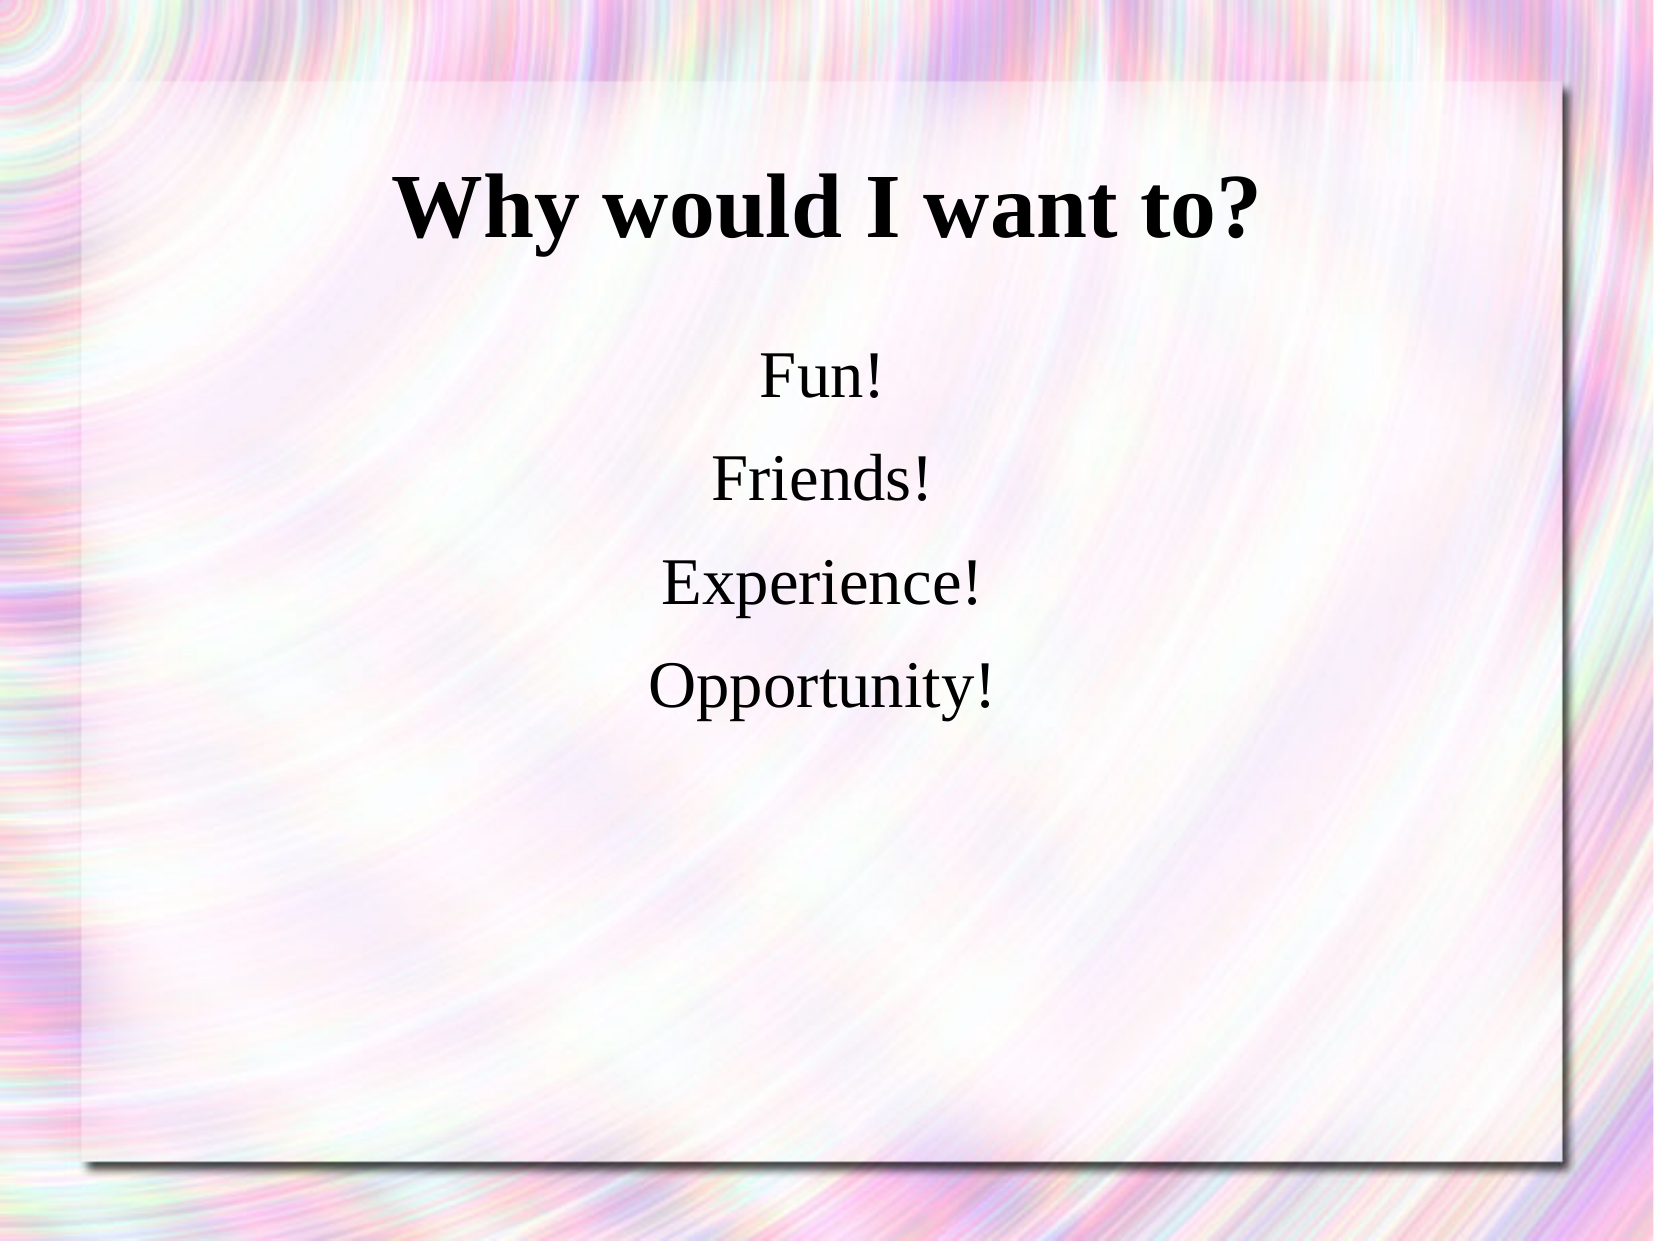

# Why would I want to?
Fun!
Friends!
Experience!
Opportunity!